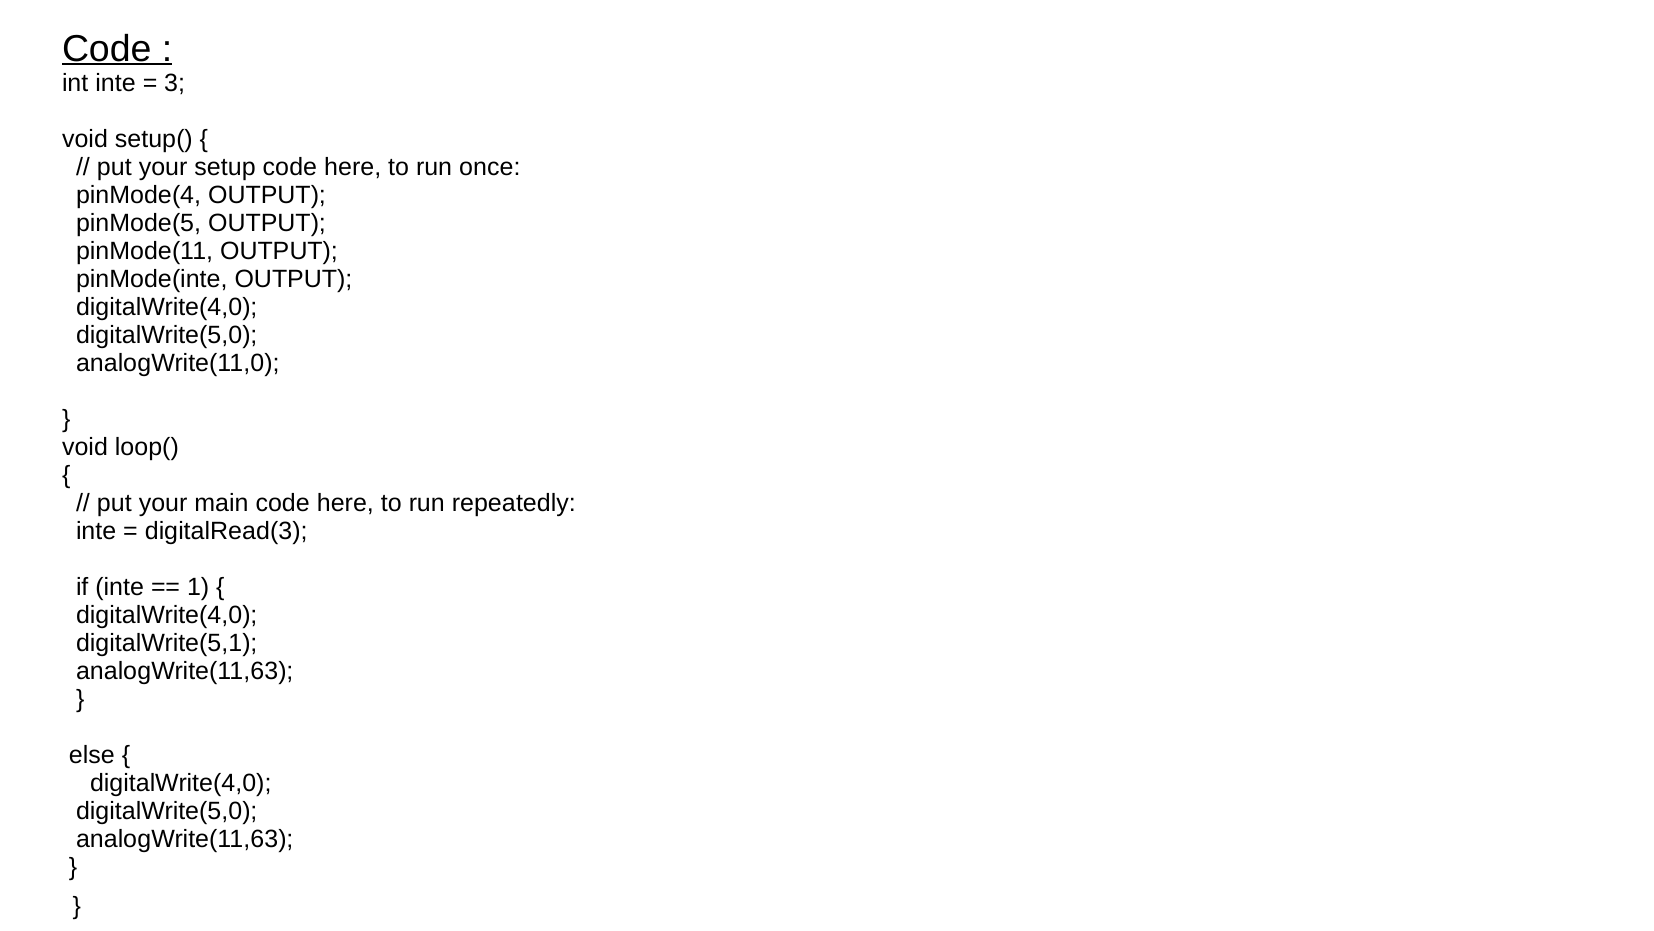

Code :
int inte = 3;
void setup() {
 // put your setup code here, to run once:
 pinMode(4, OUTPUT);
 pinMode(5, OUTPUT);
 pinMode(11, OUTPUT);
 pinMode(inte, OUTPUT);
 digitalWrite(4,0);
 digitalWrite(5,0);
 analogWrite(11,0);
}
void loop()
{
 // put your main code here, to run repeatedly:
 inte = digitalRead(3);
 if (inte == 1) {
 digitalWrite(4,0);
 digitalWrite(5,1);
 analogWrite(11,63);
 }
 else {
 digitalWrite(4,0);
 digitalWrite(5,0);
 analogWrite(11,63);
 }
 }